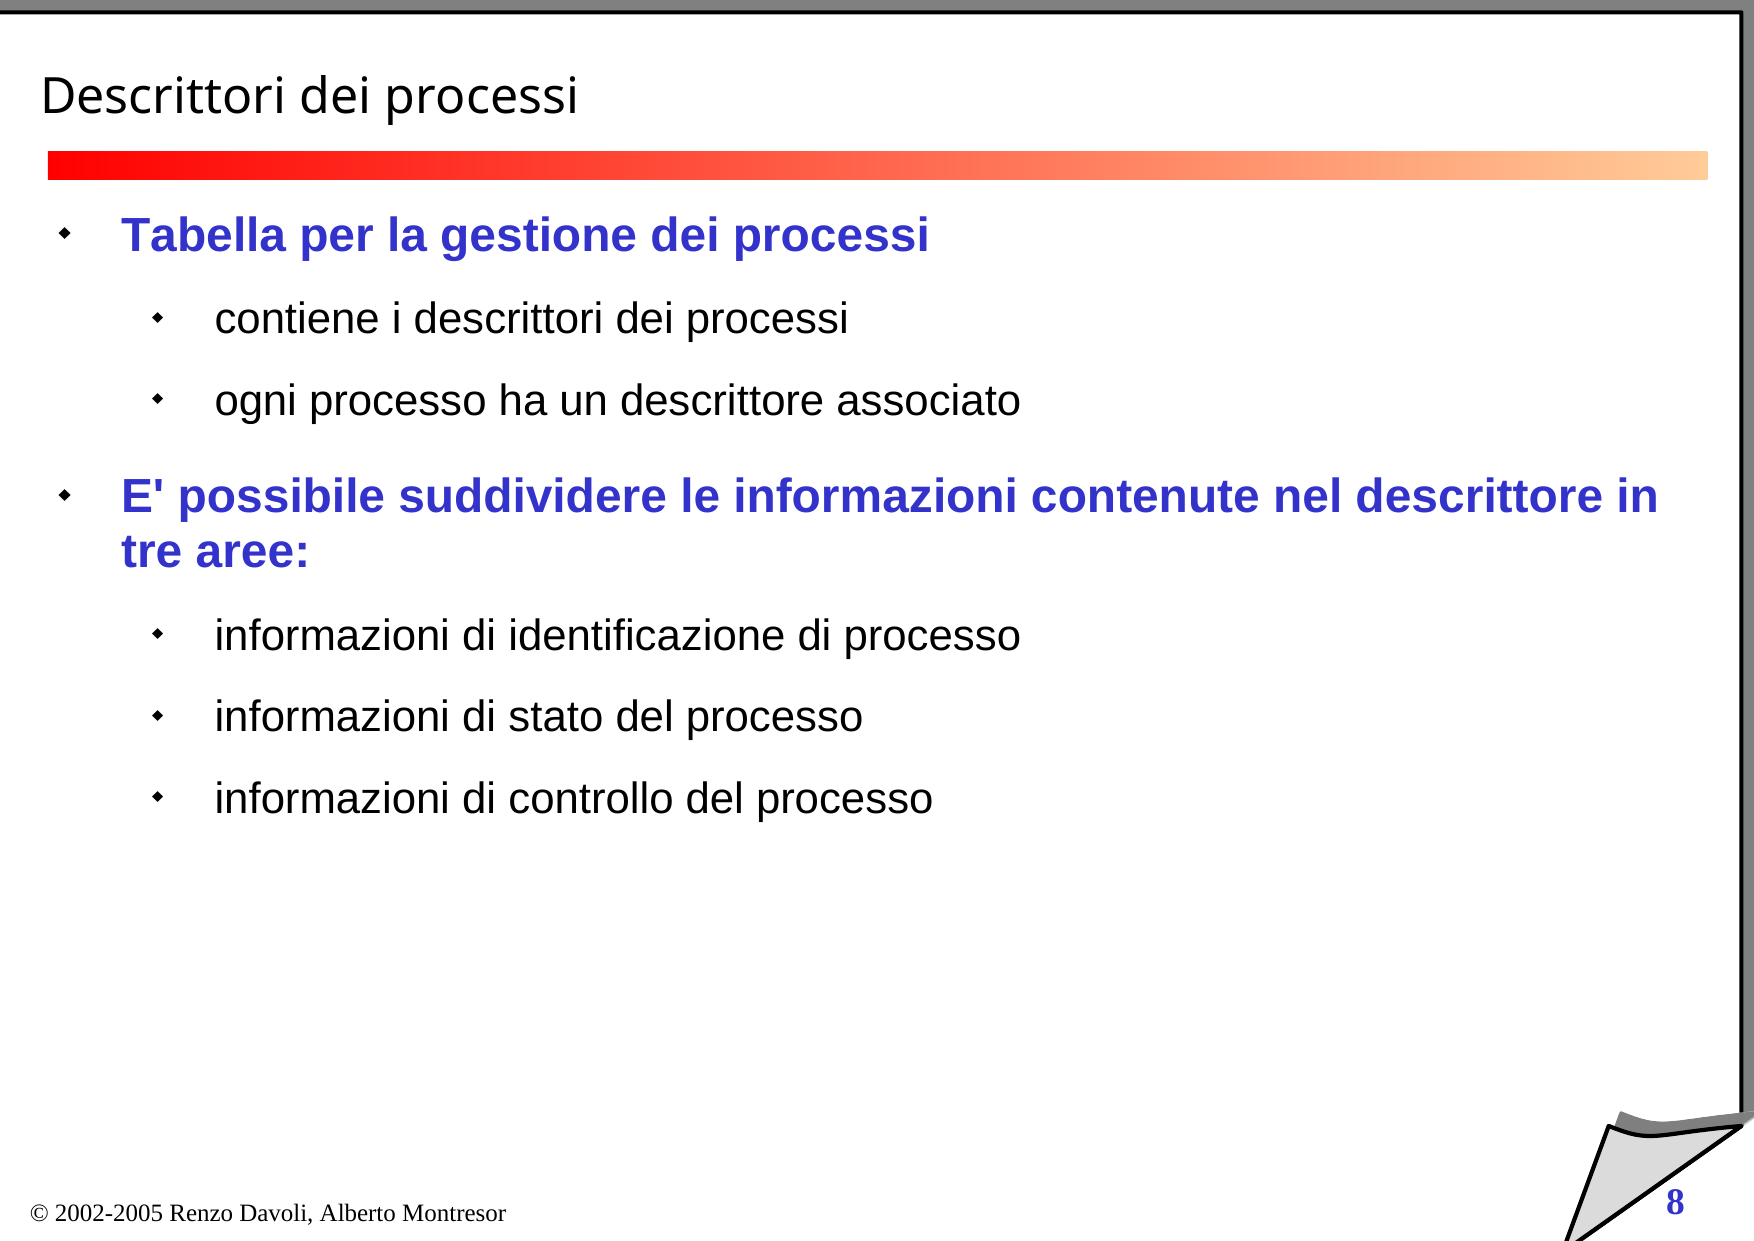

# Descrittori dei processi
Tabella per la gestione dei processi
contiene i descrittori dei processi
ogni processo ha un descrittore associato
E' possibile suddividere le informazioni contenute nel descrittore in tre aree:
informazioni di identificazione di processo
informazioni di stato del processo
informazioni di controllo del processo